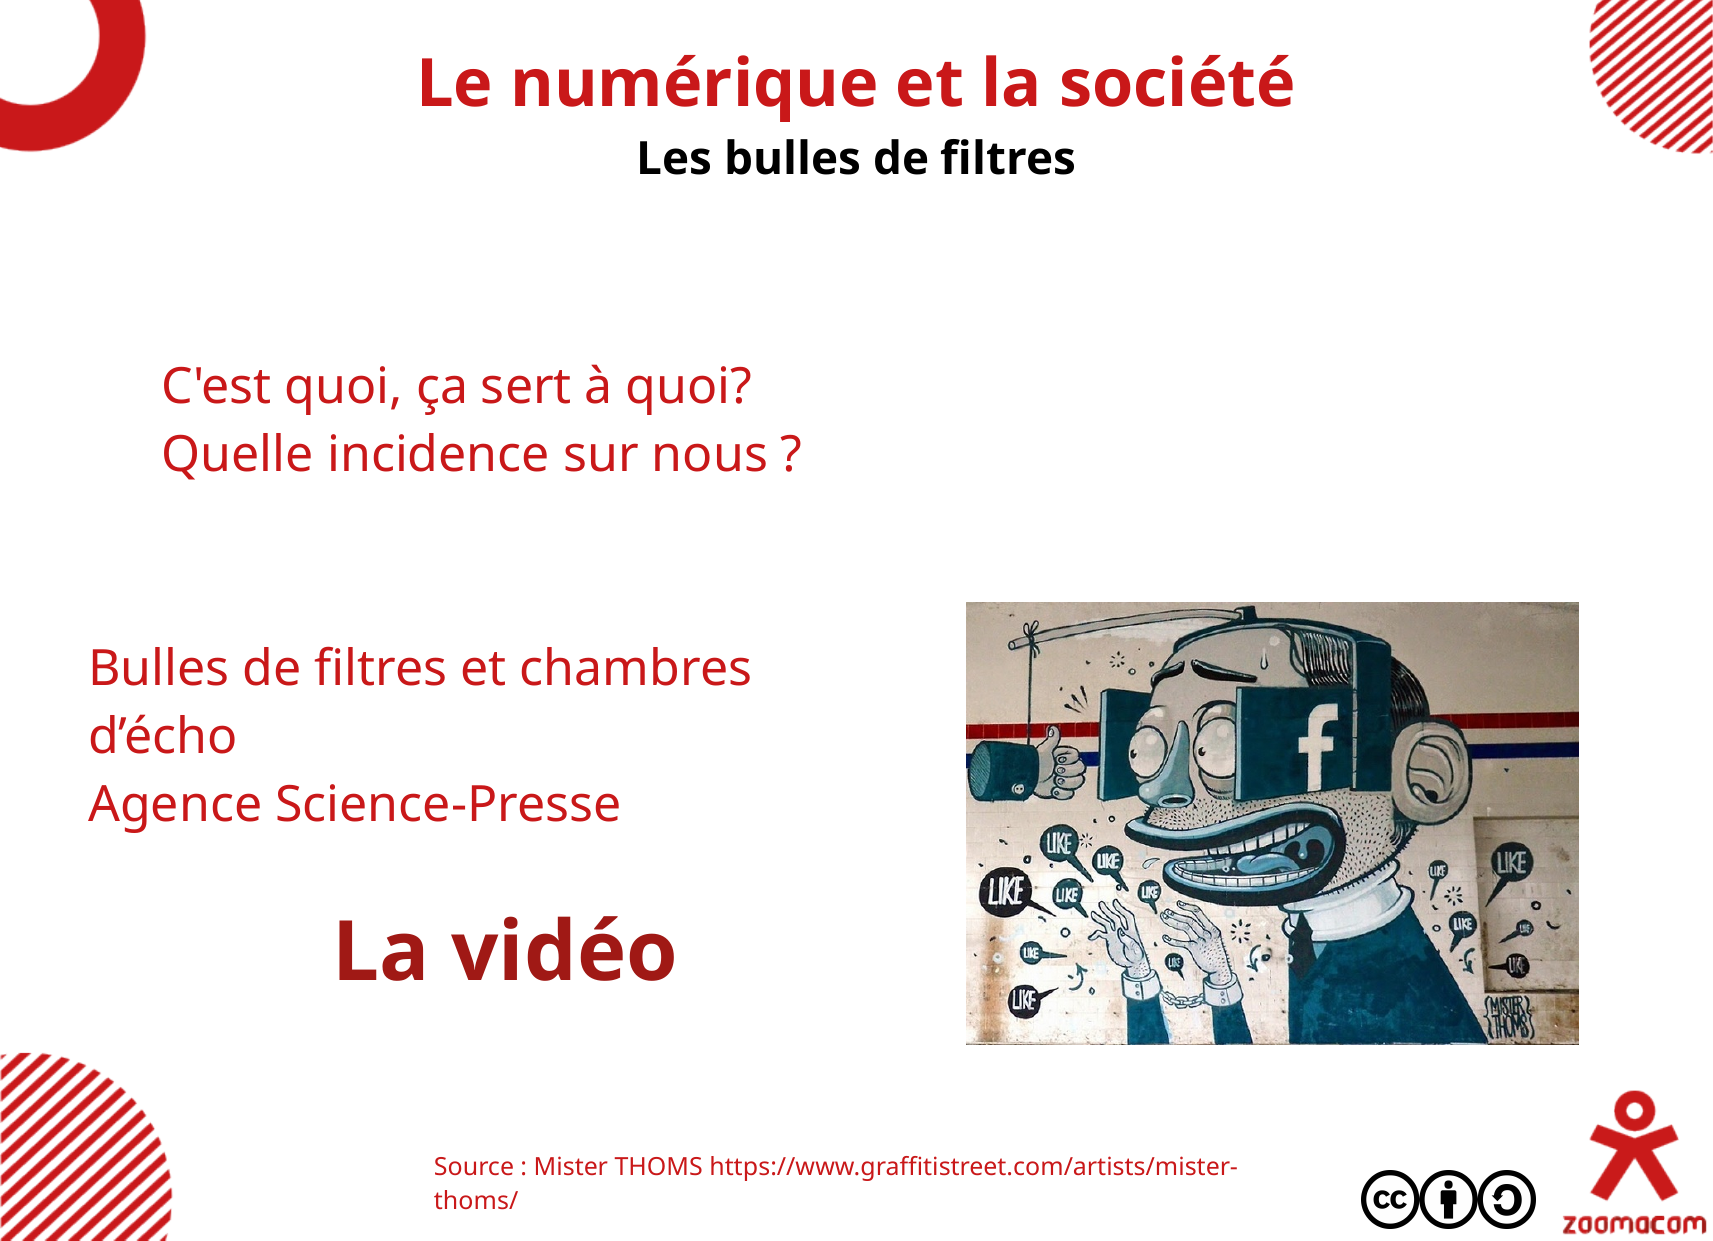

# Le numérique et la société Les bulles de filtres
C'est quoi, ça sert à quoi?
Quelle incidence sur nous ?
Bulles de filtres et chambres d’écho
Agence Science-Presse
La vidéo
Source : Mister THOMS https://www.graffitistreet.com/artists/mister-thoms/